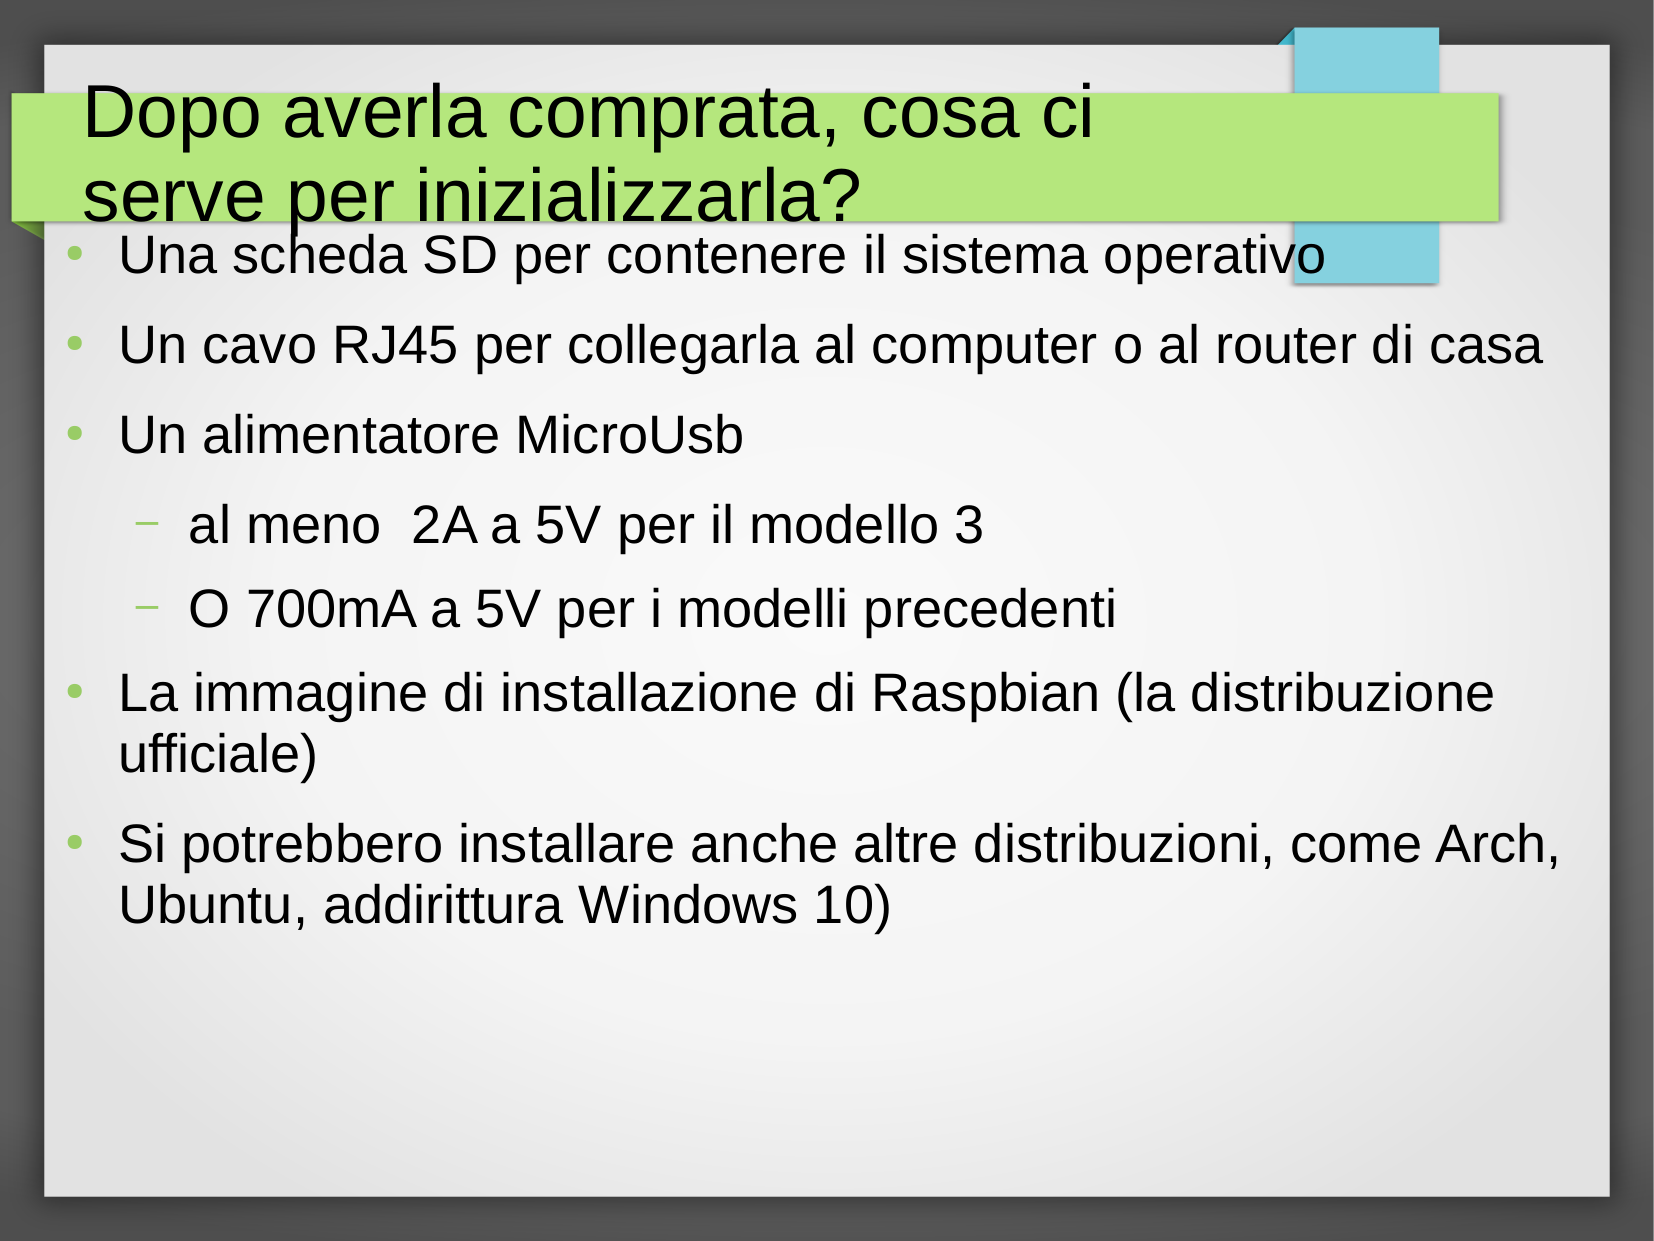

# Dopo averla comprata, cosa ci serve per inizializzarla?
Una scheda SD per contenere il sistema operativo
Un cavo RJ45 per collegarla al computer o al router di casa
Un alimentatore MicroUsb
al meno 2A a 5V per il modello 3
O 700mA a 5V per i modelli precedenti
La immagine di installazione di Raspbian (la distribuzione ufficiale)
Si potrebbero installare anche altre distribuzioni, come Arch, Ubuntu, addirittura Windows 10)